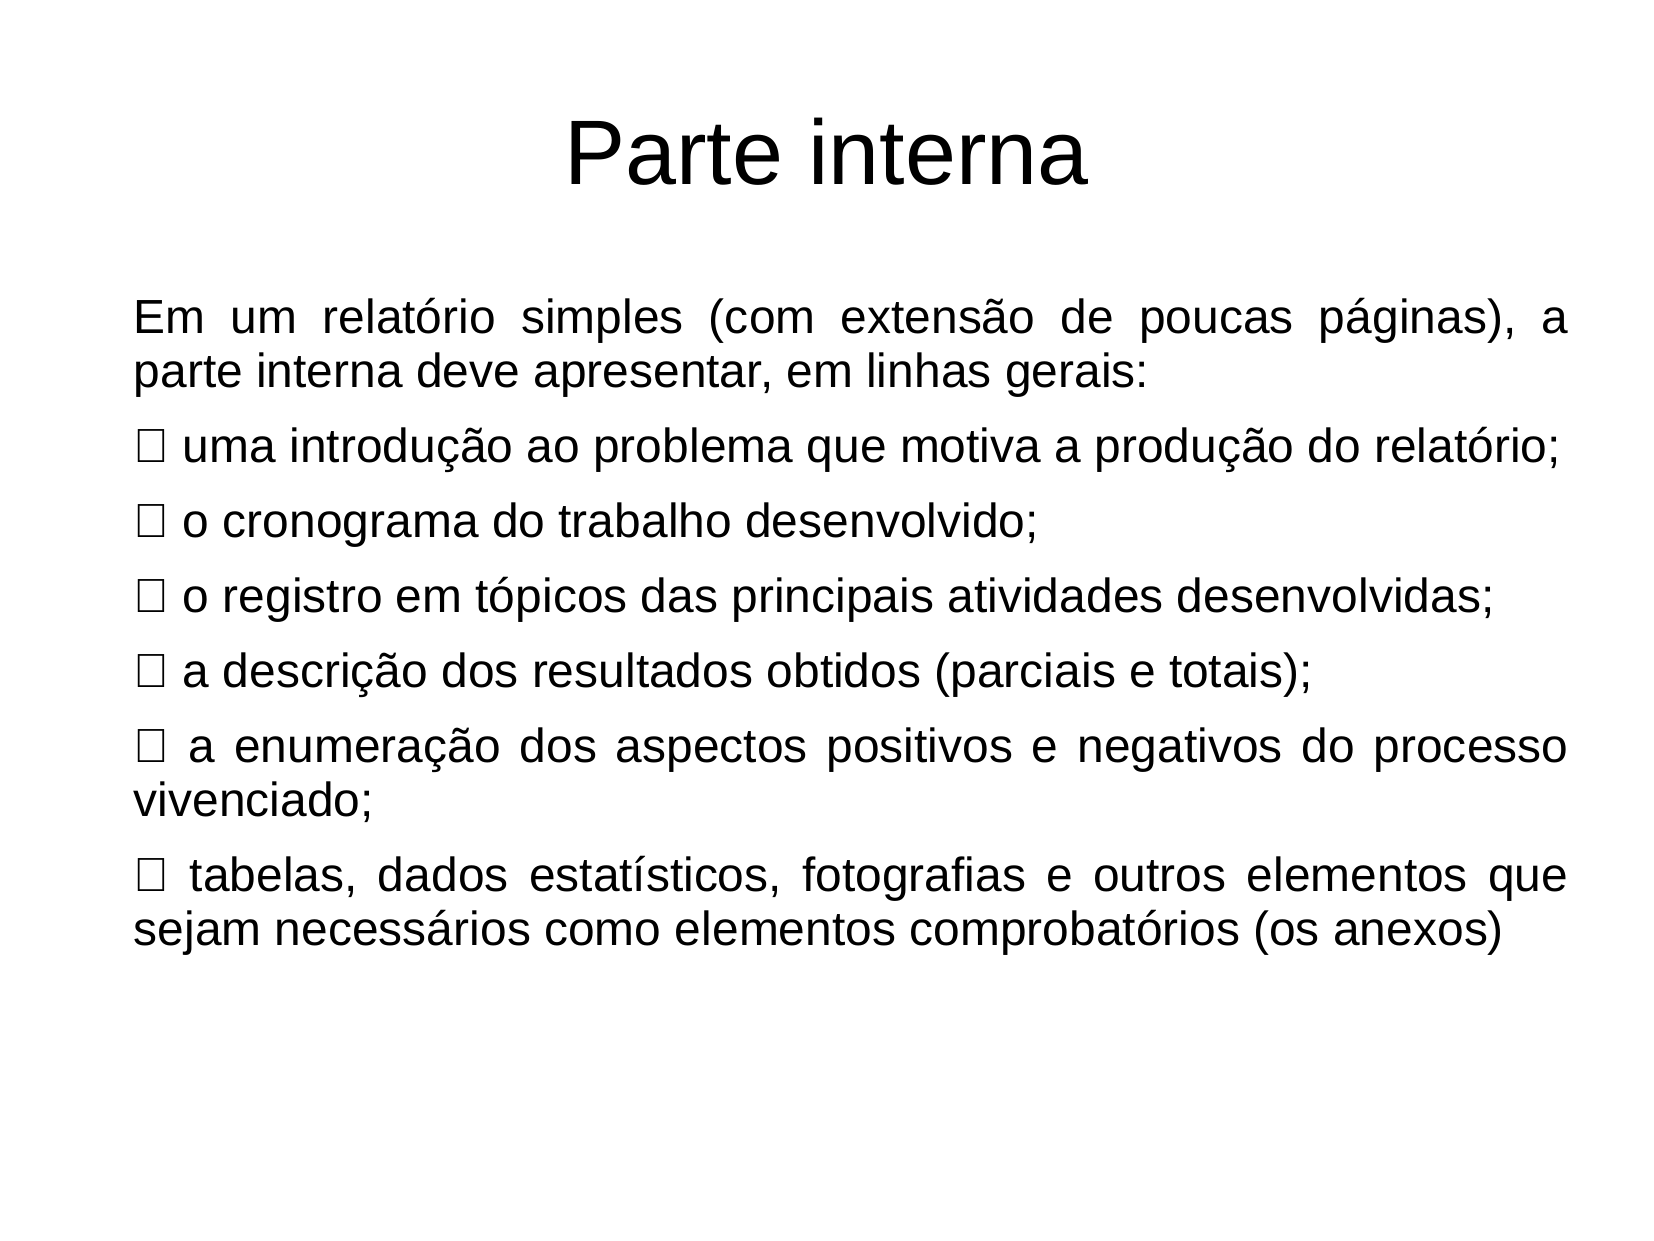

# Parte interna
Em um relatório simples (com extensão de poucas páginas), a parte interna deve apresentar, em linhas gerais:
 uma introdução ao problema que motiva a produção do relatório;
 o cronograma do trabalho desenvolvido;
 o registro em tópicos das principais atividades desenvolvidas;
 a descrição dos resultados obtidos (parciais e totais);
 a enumeração dos aspectos positivos e negativos do processo vivenciado;
 tabelas, dados estatísticos, fotografias e outros elementos que sejam necessários como elementos comprobatórios (os anexos)